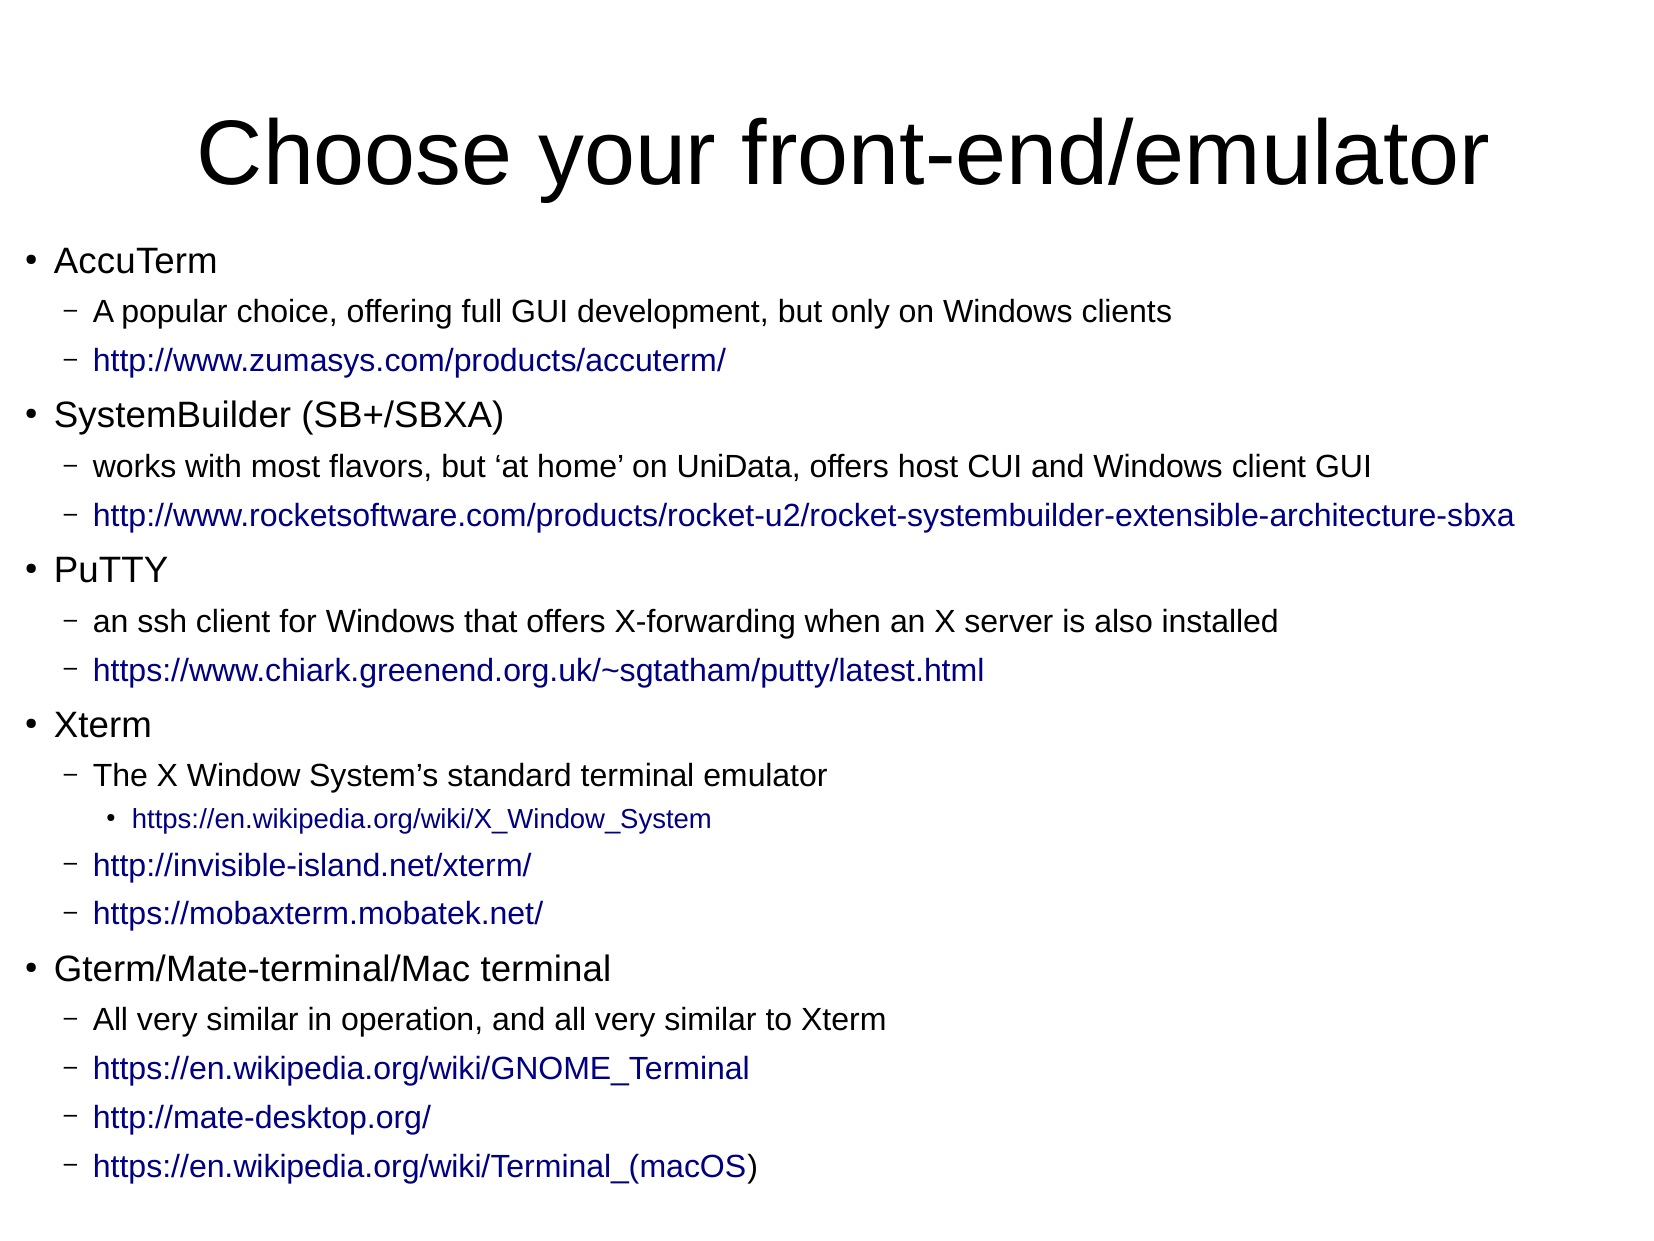

# Choose your front-end/emulator
AccuTerm
A popular choice, offering full GUI development, but only on Windows clients
http://www.zumasys.com/products/accuterm/
SystemBuilder (SB+/SBXA)
works with most flavors, but ‘at home’ on UniData, offers host CUI and Windows client GUI
http://www.rocketsoftware.com/products/rocket-u2/rocket-systembuilder-extensible-architecture-sbxa
PuTTY
an ssh client for Windows that offers X-forwarding when an X server is also installed
https://www.chiark.greenend.org.uk/~sgtatham/putty/latest.html
Xterm
The X Window System’s standard terminal emulator
https://en.wikipedia.org/wiki/X_Window_System
http://invisible-island.net/xterm/
https://mobaxterm.mobatek.net/
Gterm/Mate-terminal/Mac terminal
All very similar in operation, and all very similar to Xterm
https://en.wikipedia.org/wiki/GNOME_Terminal
http://mate-desktop.org/
https://en.wikipedia.org/wiki/Terminal_(macOS)